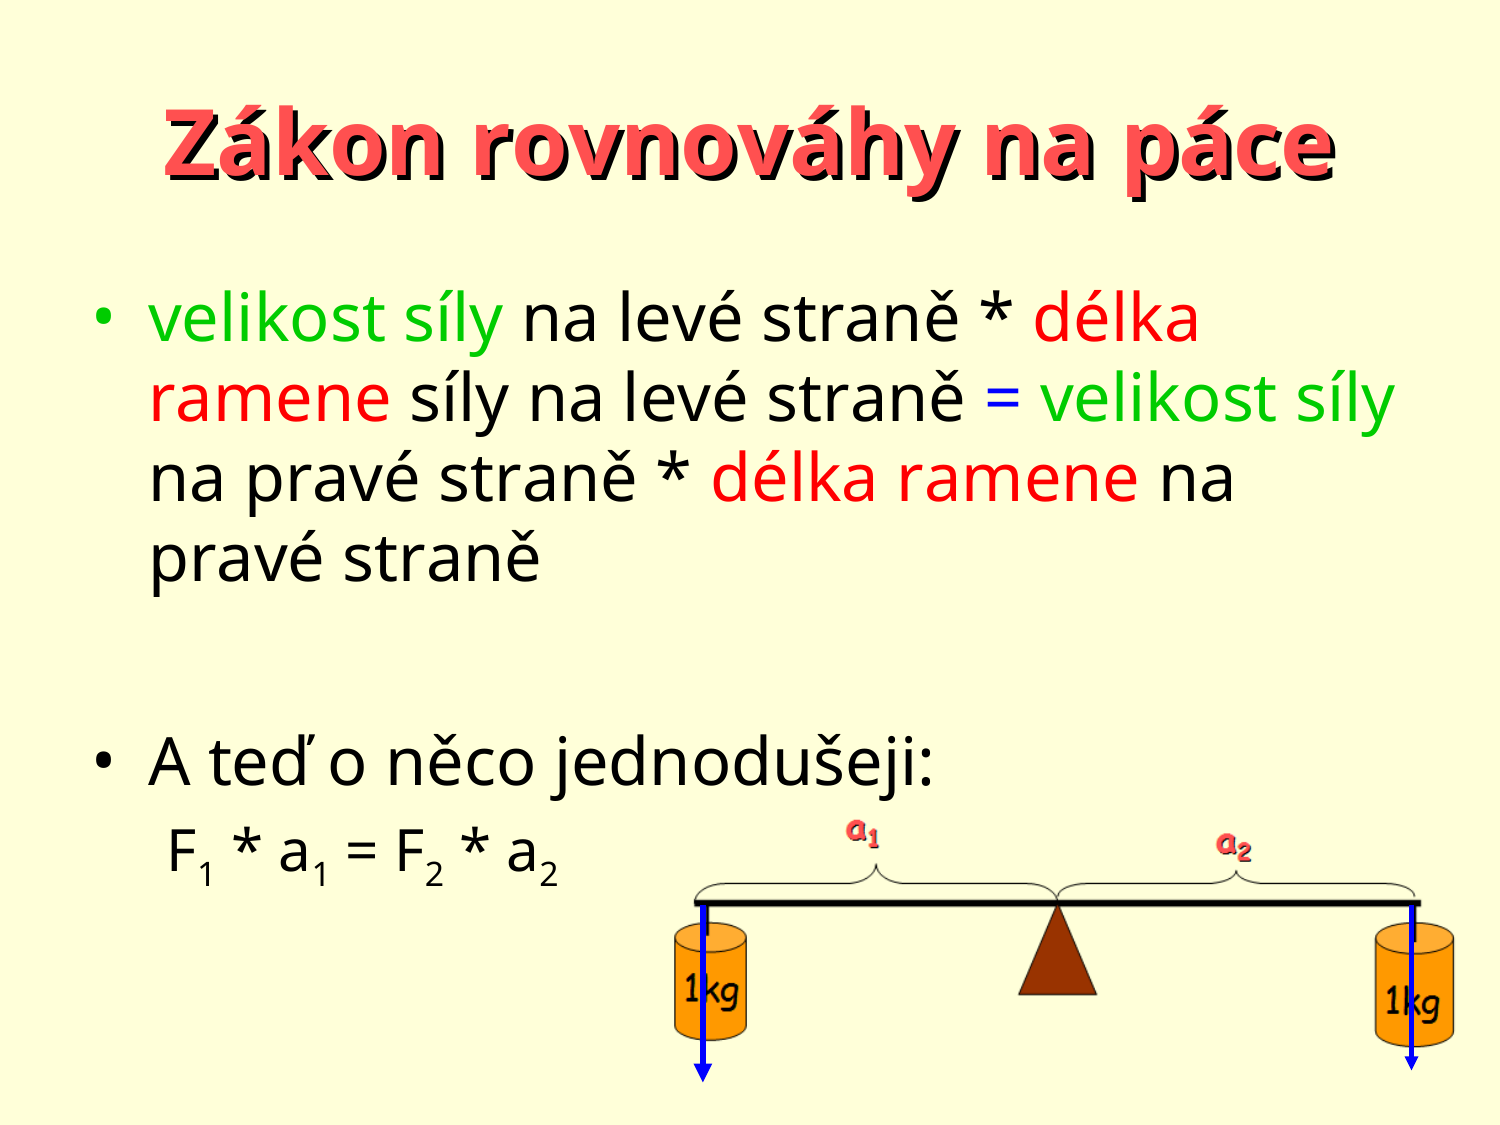

# Zákon rovnováhy na páce
velikost síly na levé straně * délka ramene síly na levé straně = velikost síly na pravé straně * délka ramene na pravé straně
A teď o něco jednodušeji:
F1 * a1 = F2 * a2